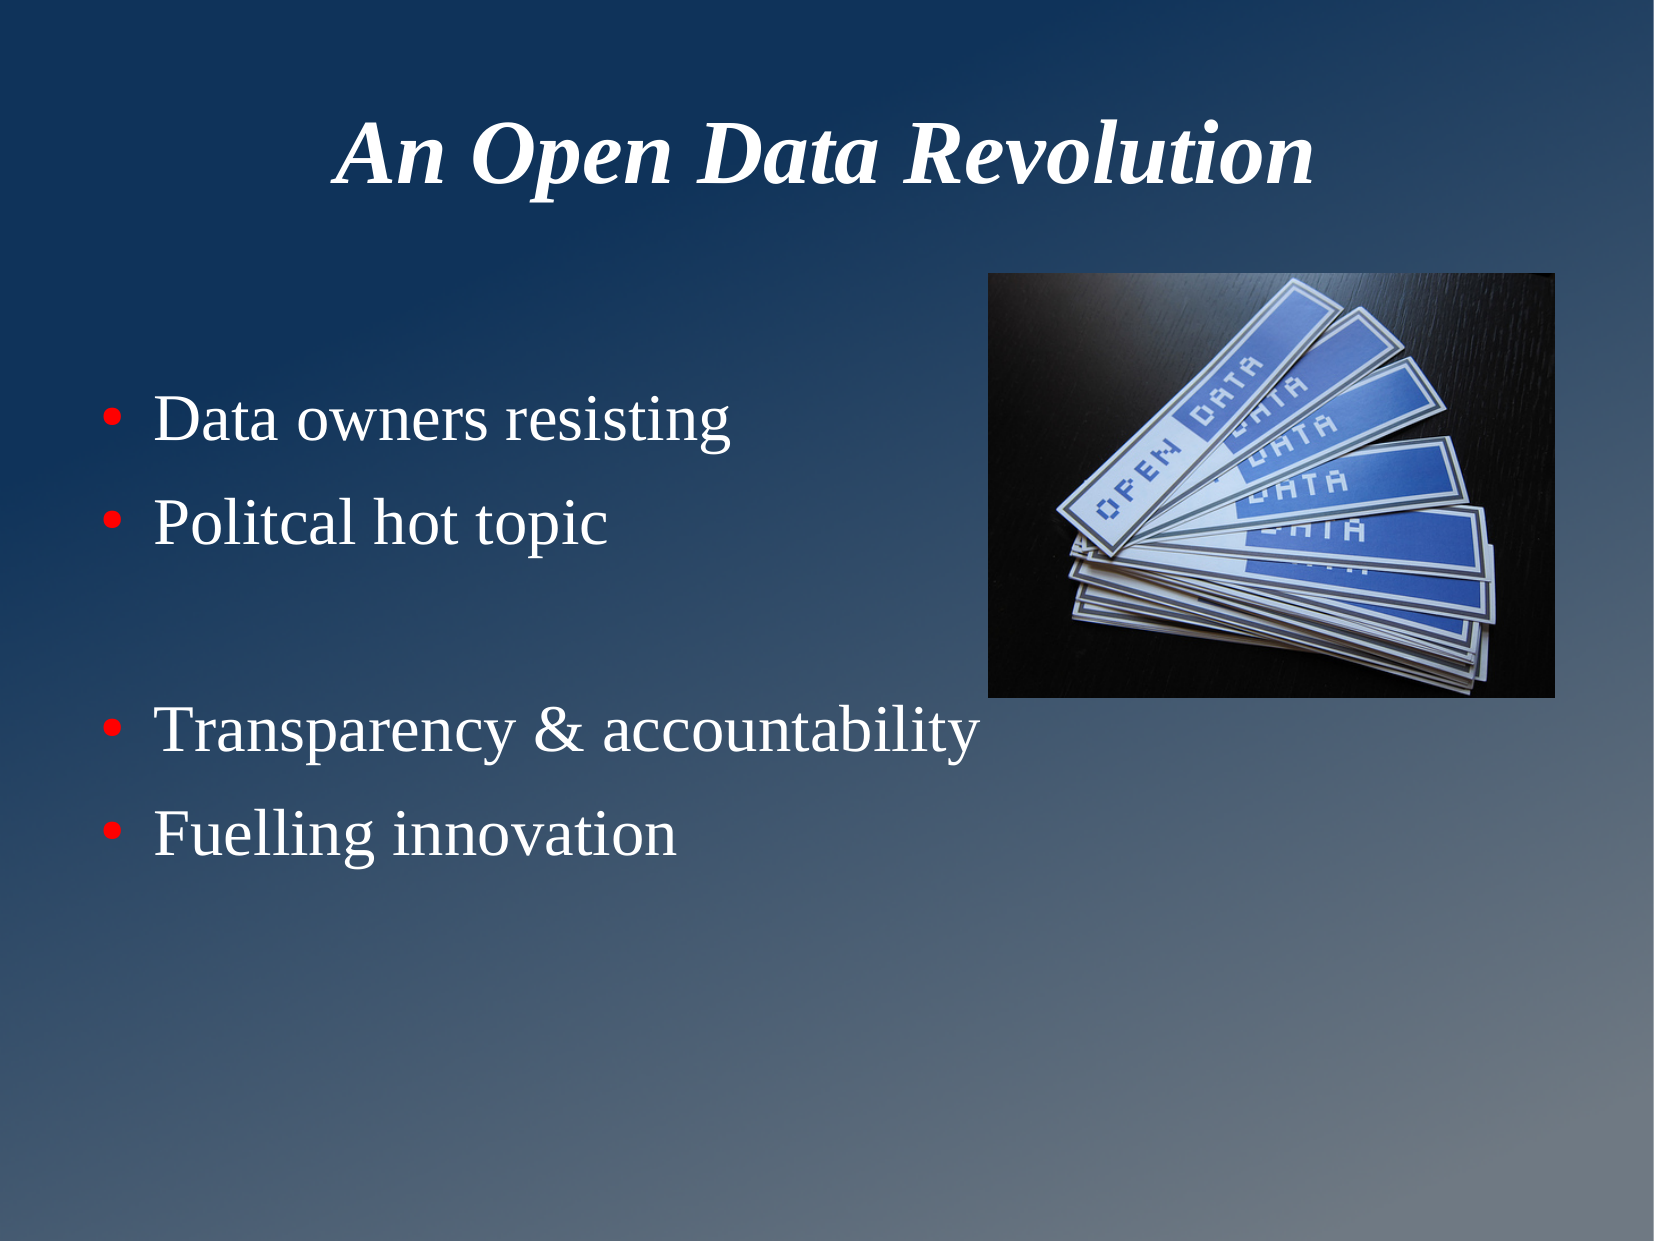

# An Open Data Revolution
Data owners resisting
Politcal hot topic
Transparency & accountability
Fuelling innovation